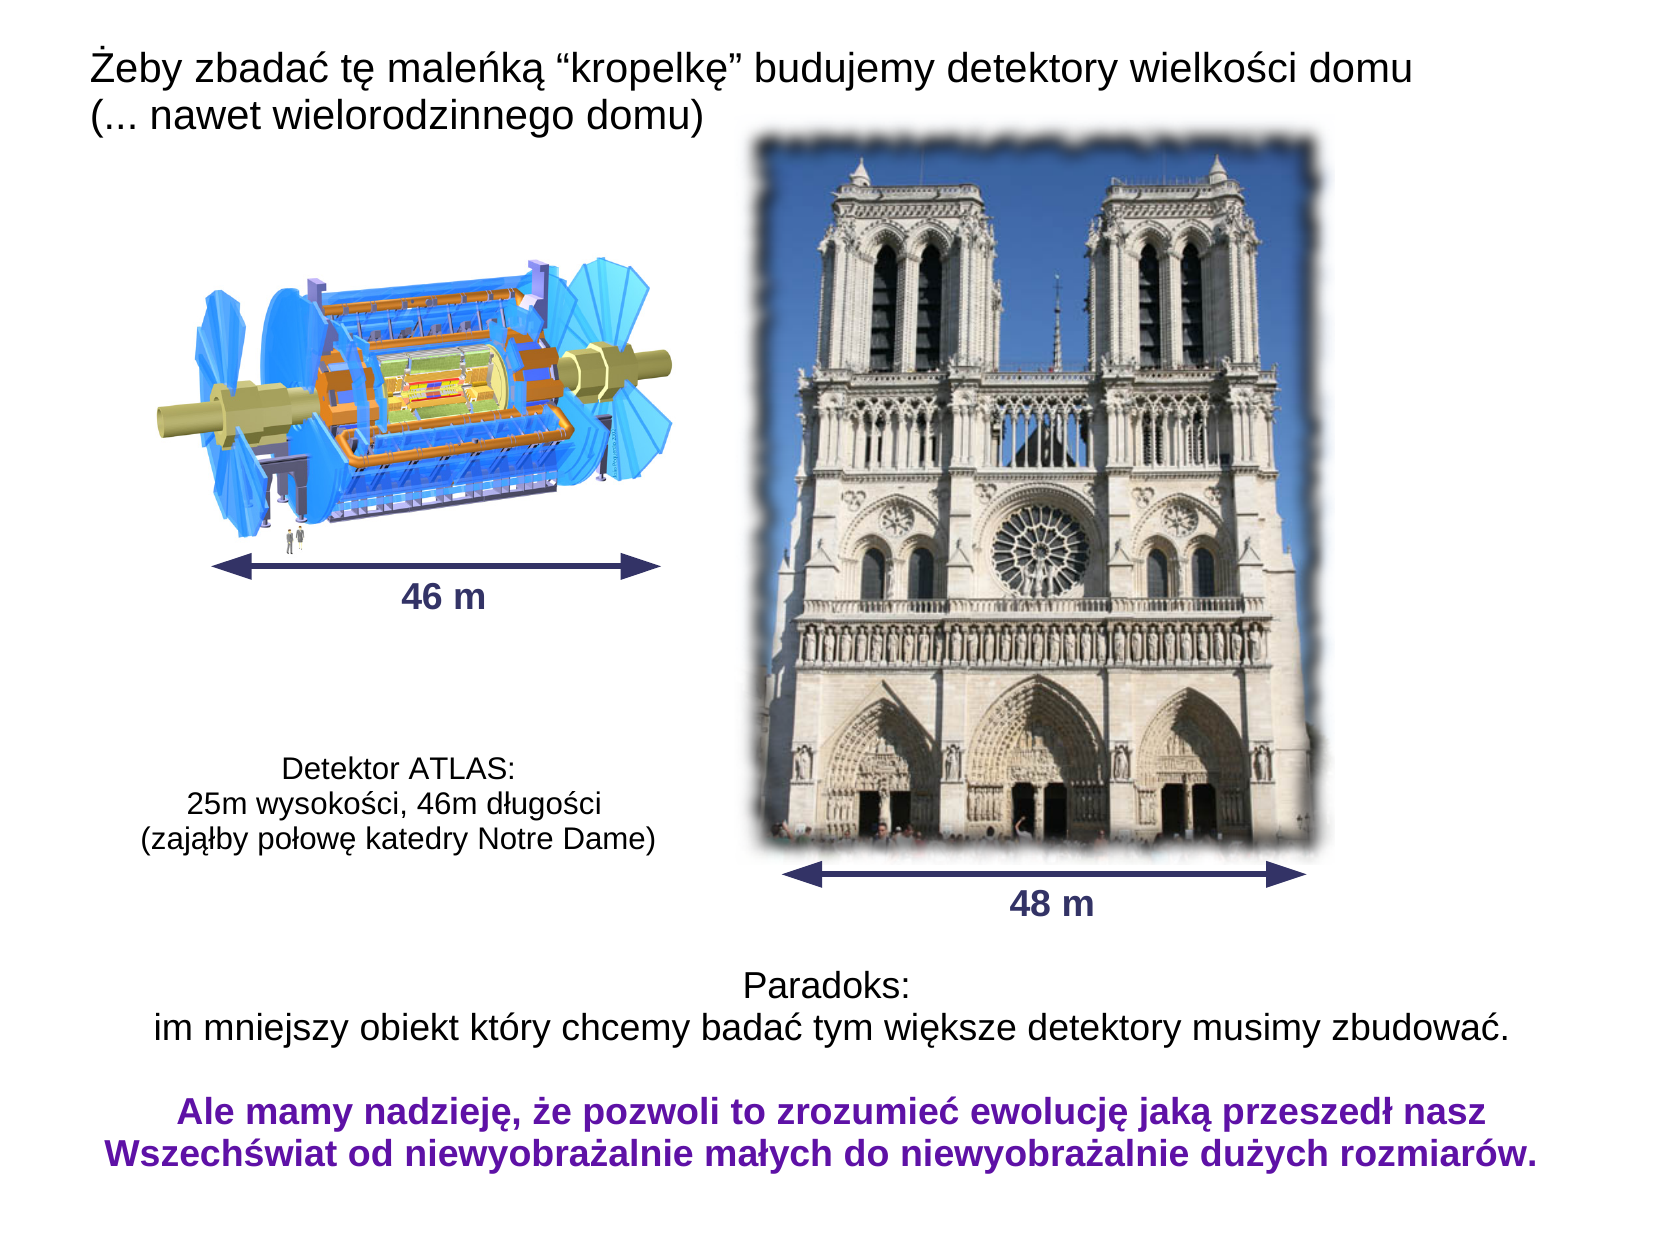

Żeby zbadać tę maleńką “kropelkę” budujemy detektory wielkości domu
(... nawet wielorodzinnego domu)
46 m
Detektor ATLAS:
25m wysokości, 46m długości
(zająłby połowę katedry Notre Dame)
48 m
Paradoks:
im mniejszy obiekt który chcemy badać tym większe detektory musimy zbudować.
Ale mamy nadzieję, że pozwoli to zrozumieć ewolucję jaką przeszedł nasz Wszechświat od niewyobrażalnie małych do niewyobrażalnie dużych rozmiarów.